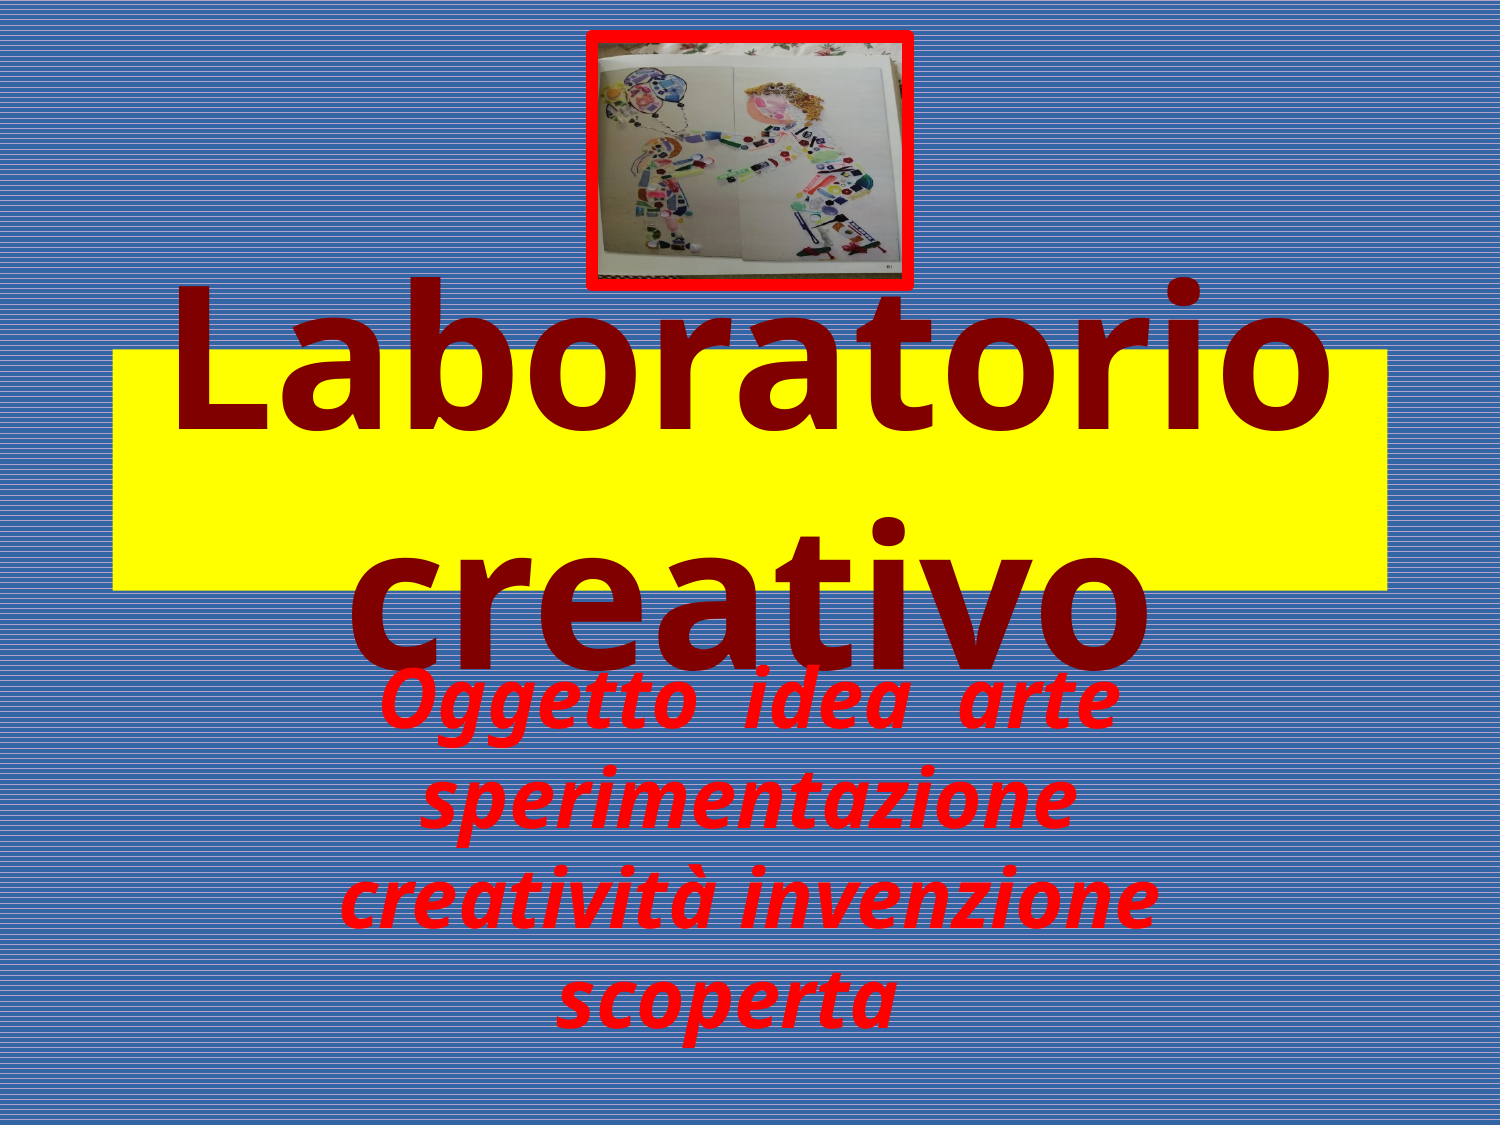

# Laboratorio creativo
Oggetto idea arte sperimentazione creatività invenzione scoperta